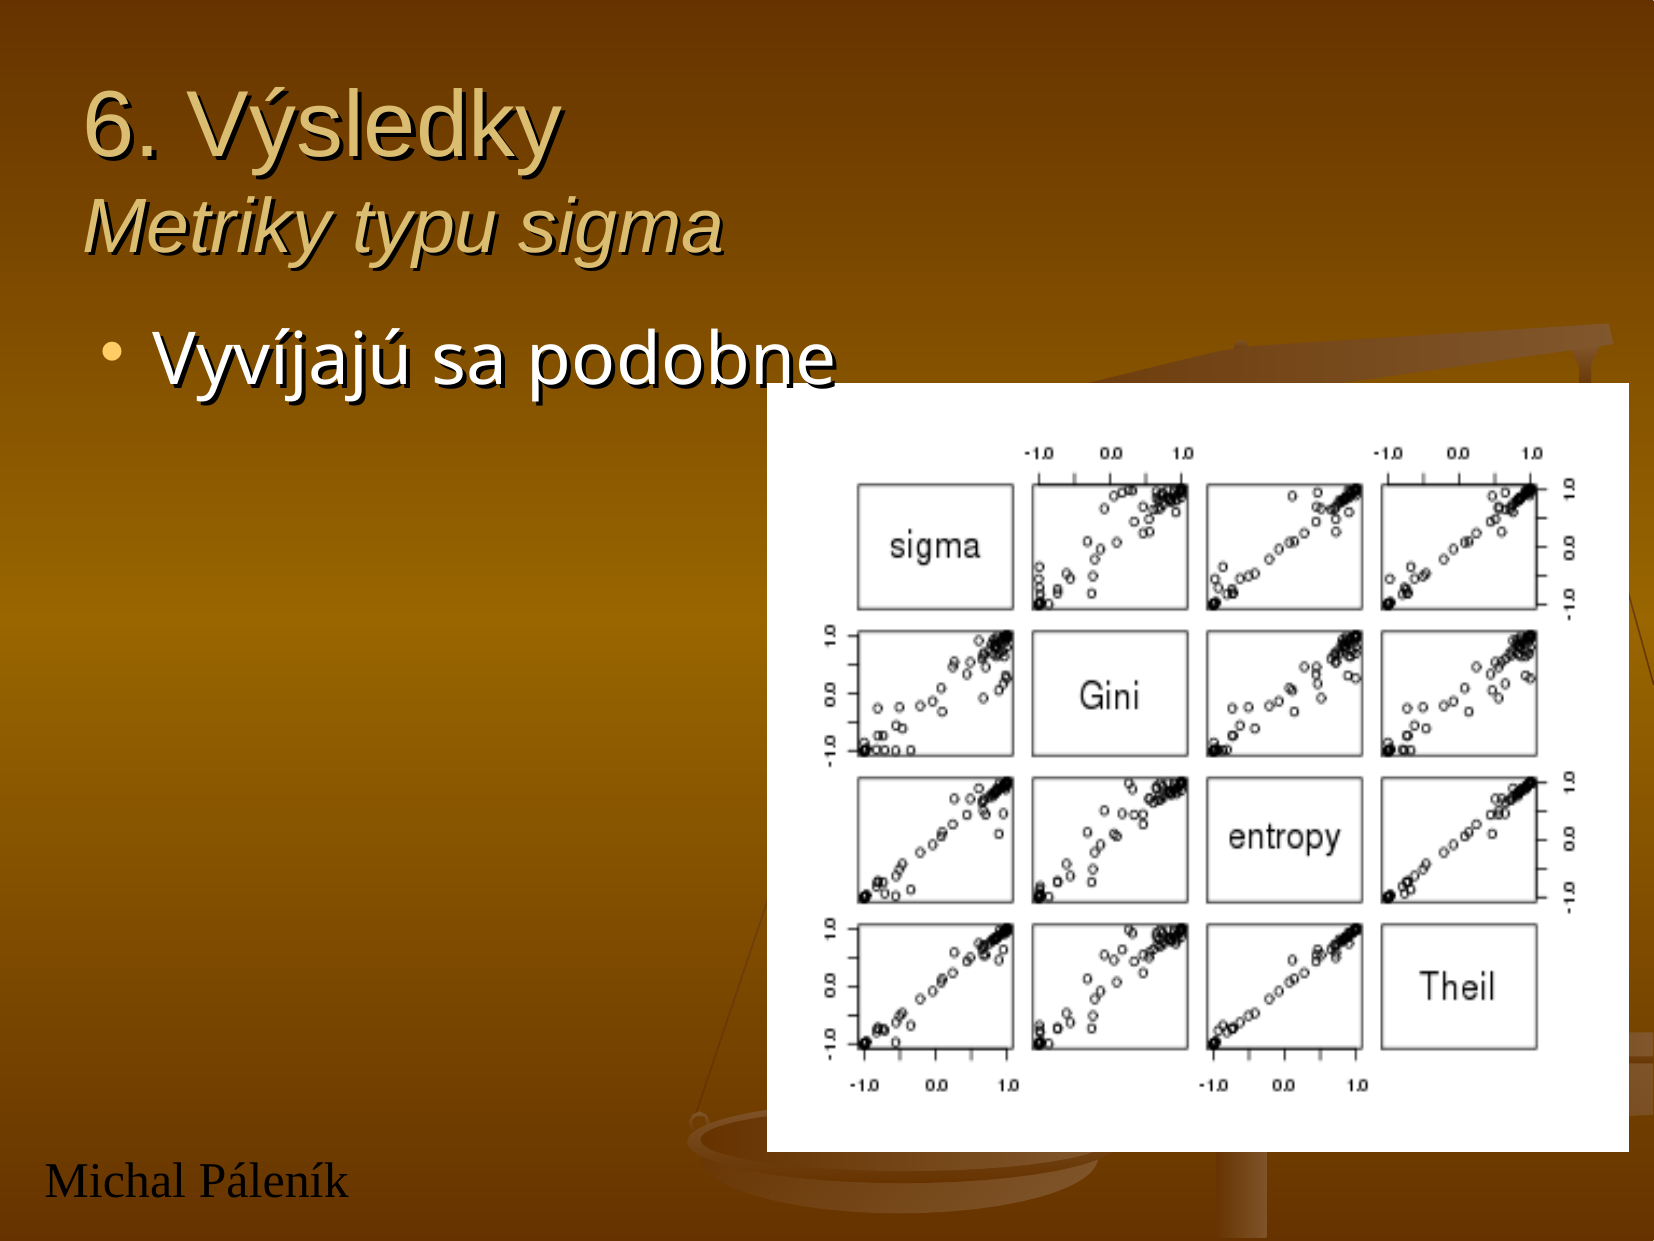

# 6. Výsledky Metriky typu sigma
Vyvíjajú sa podobne